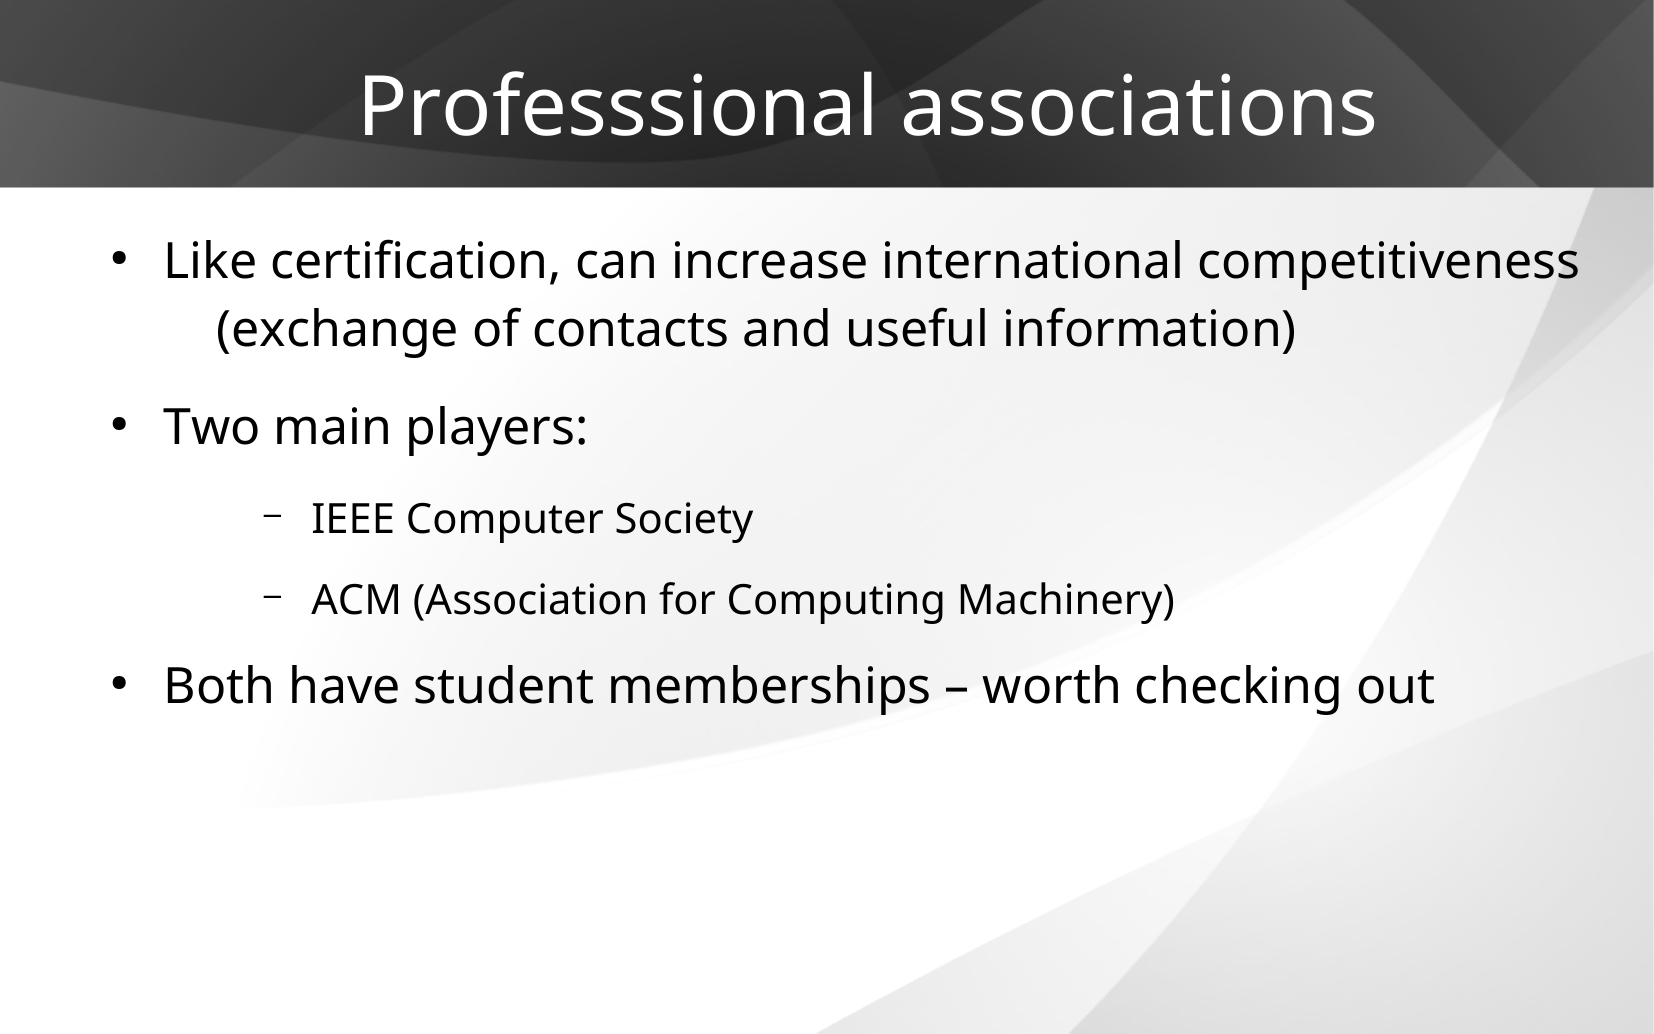

# Professsional associations
Like certification, can increase international competitiveness (exchange of contacts and useful information)
Two main players:
IEEE Computer Society
ACM (Association for Computing Machinery)
Both have student memberships – worth checking out